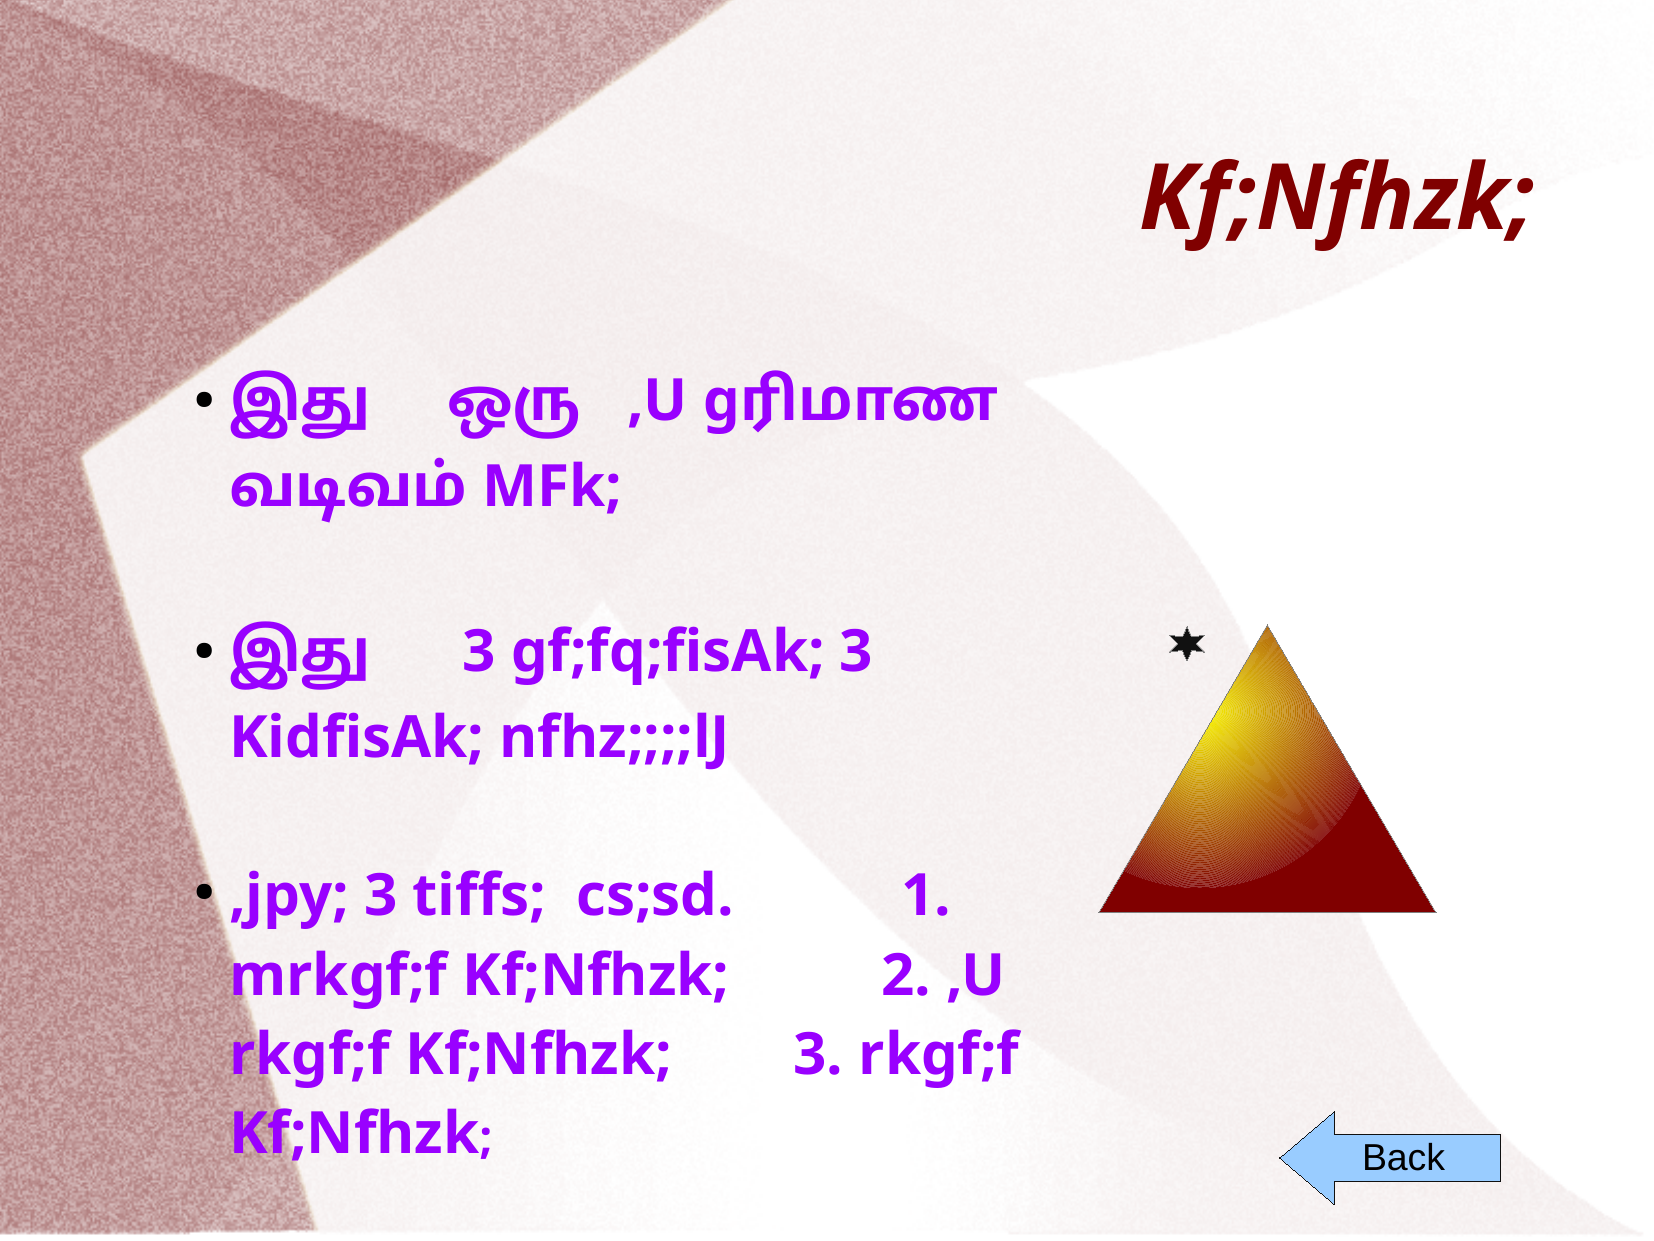

# Kf;Nfhzk;
இது ஒரு ,U gரிமாண வடிவம் MFk;
இது 3 gf;fq;fisAk; 3 KidfisAk; nfhz;;;;lJ
,jpy; 3 tiffs; cs;sd. 1. mrkgf;f Kf;Nfhzk; 2. ,U rkgf;f Kf;Nfhzk; 3. rkgf;f Kf;Nfhzk;
Back